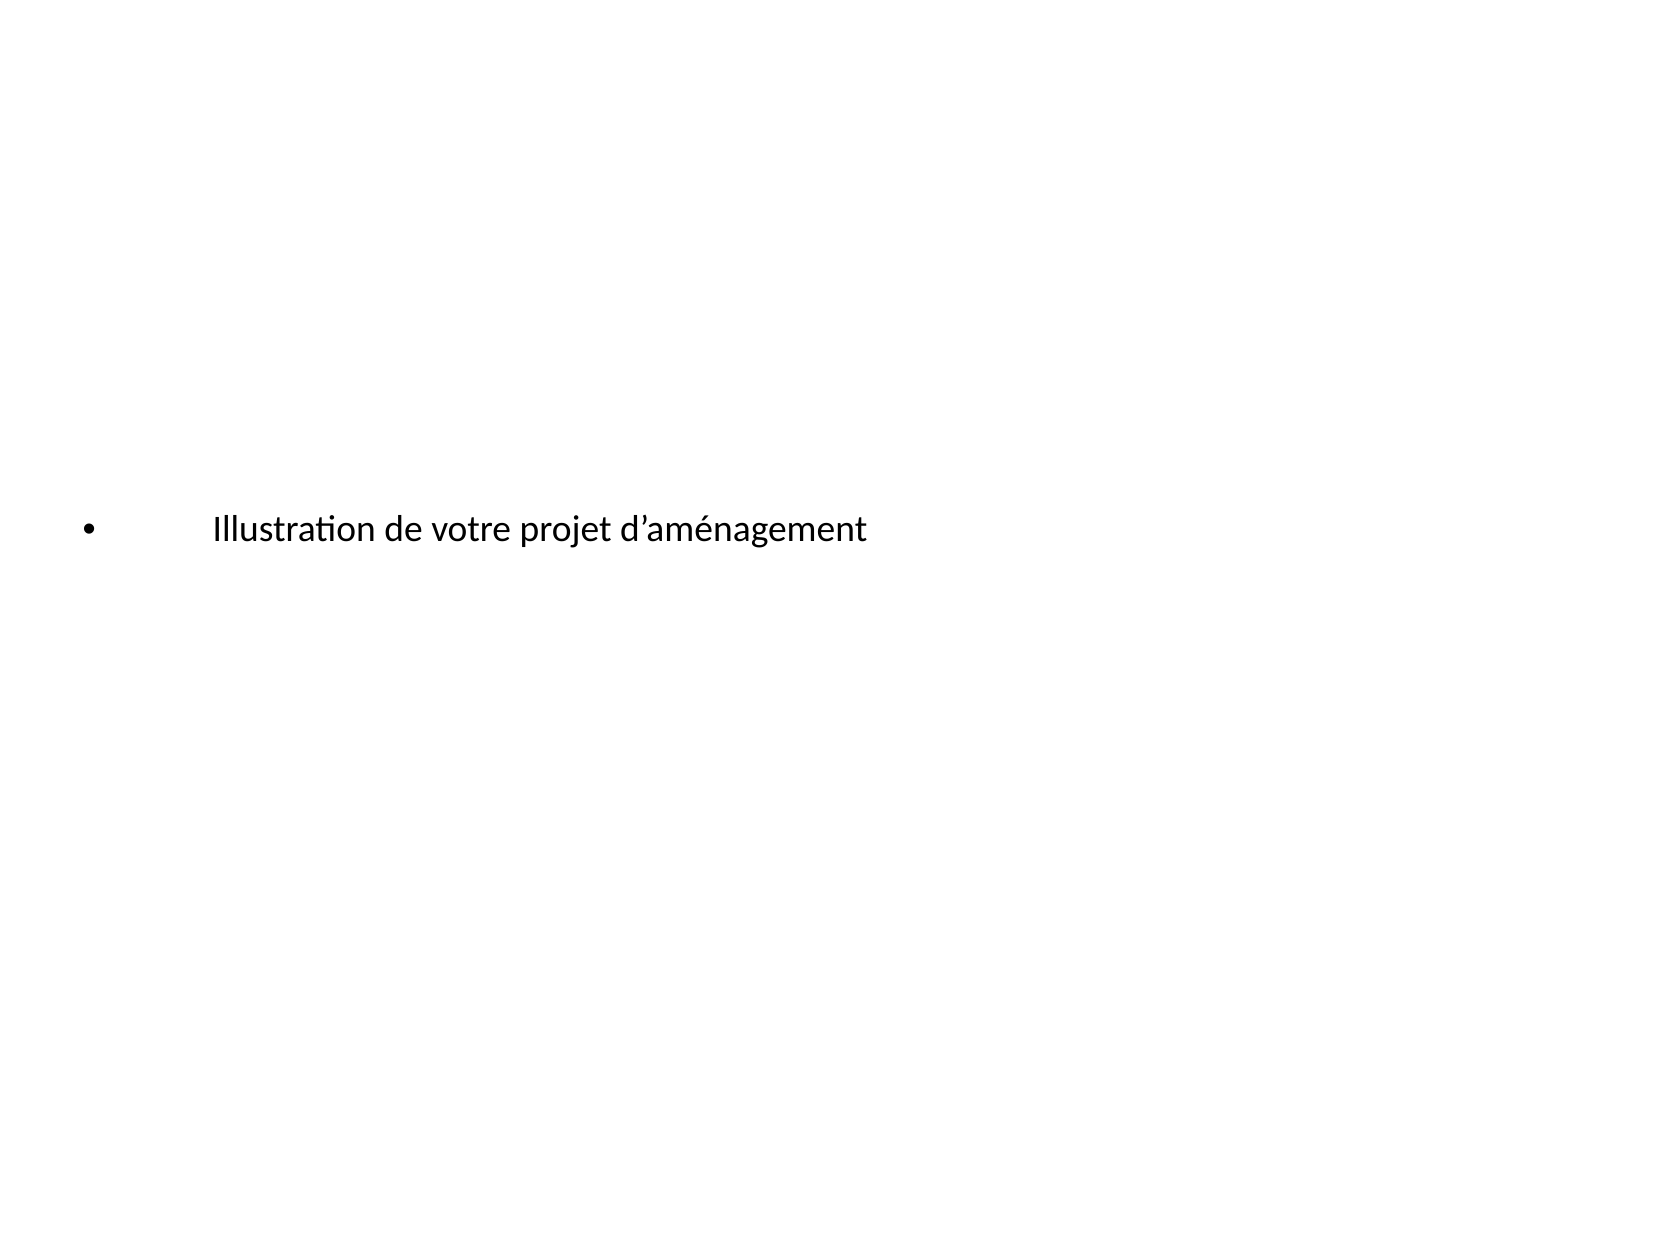

# •	Illustration de votre projet d’aménagement